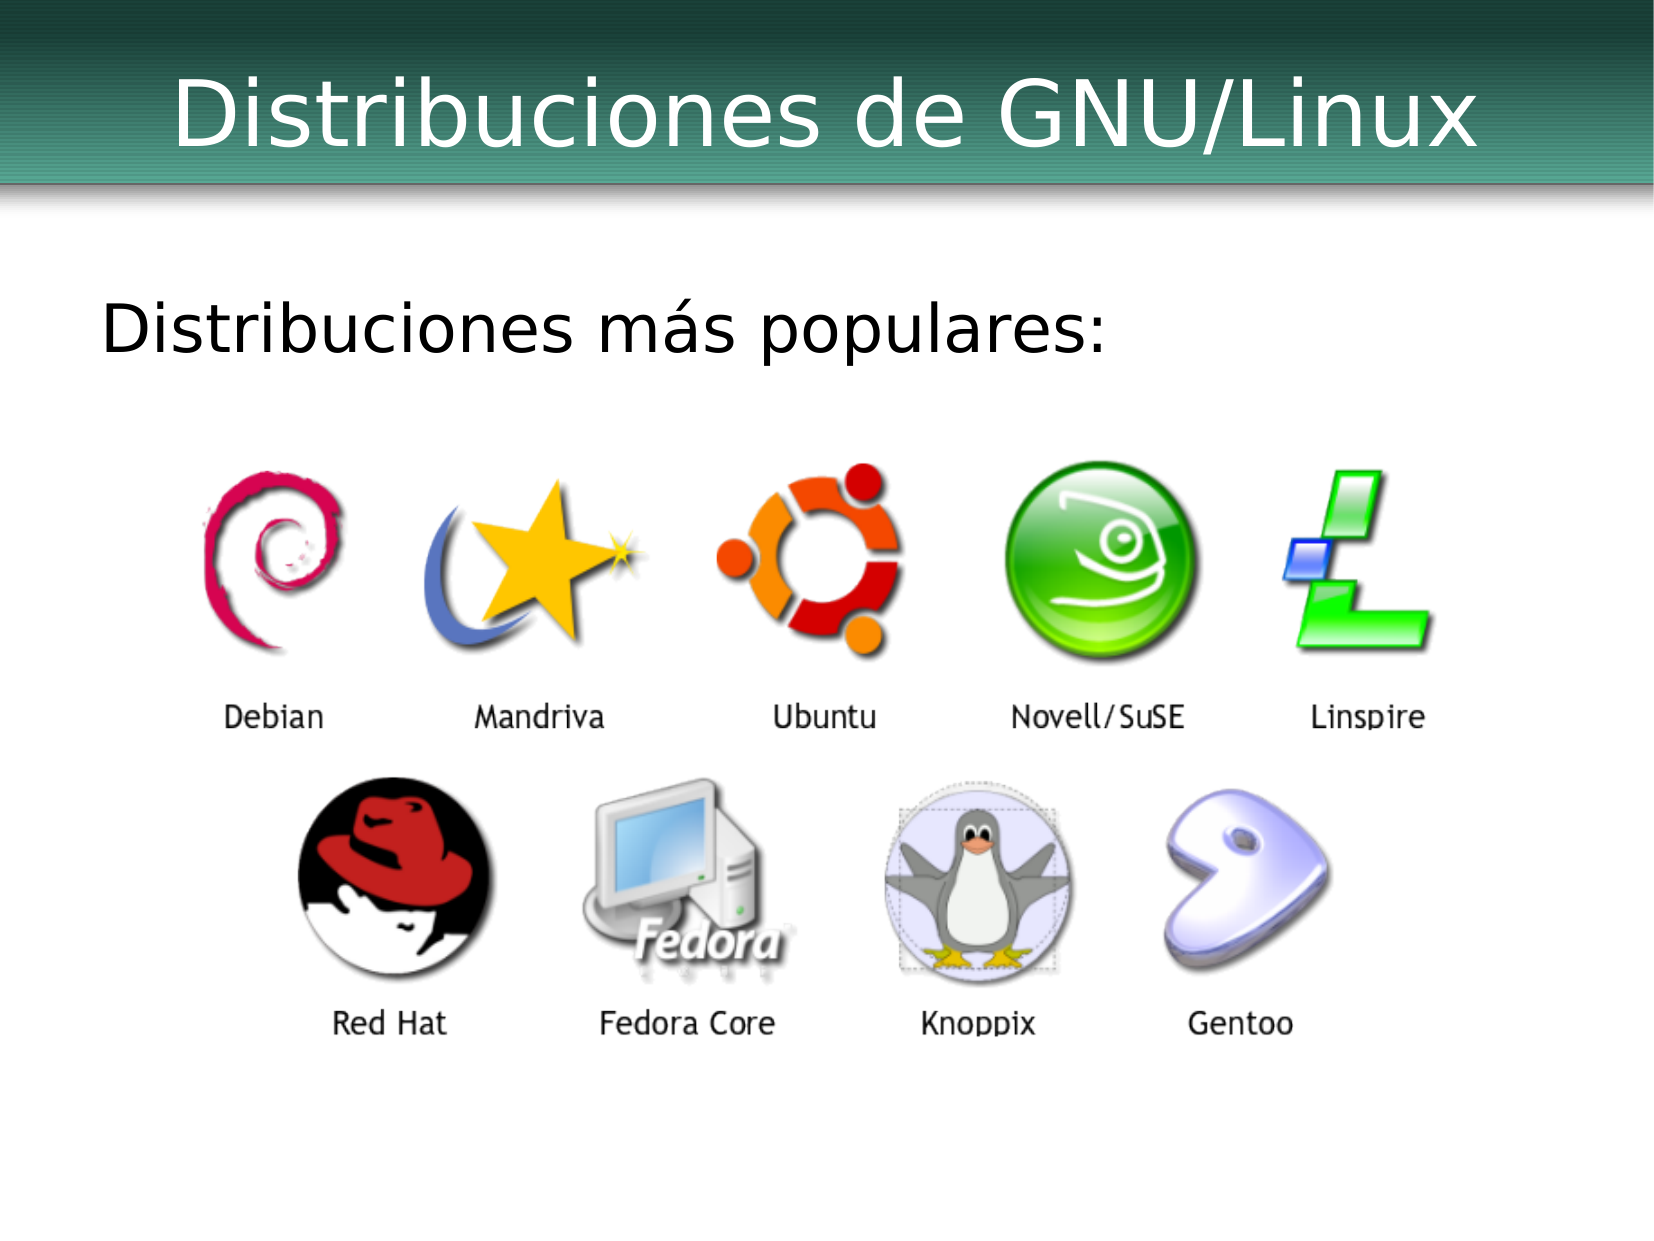

# Distribuciones de GNU/Linux
Distribuciones más populares: